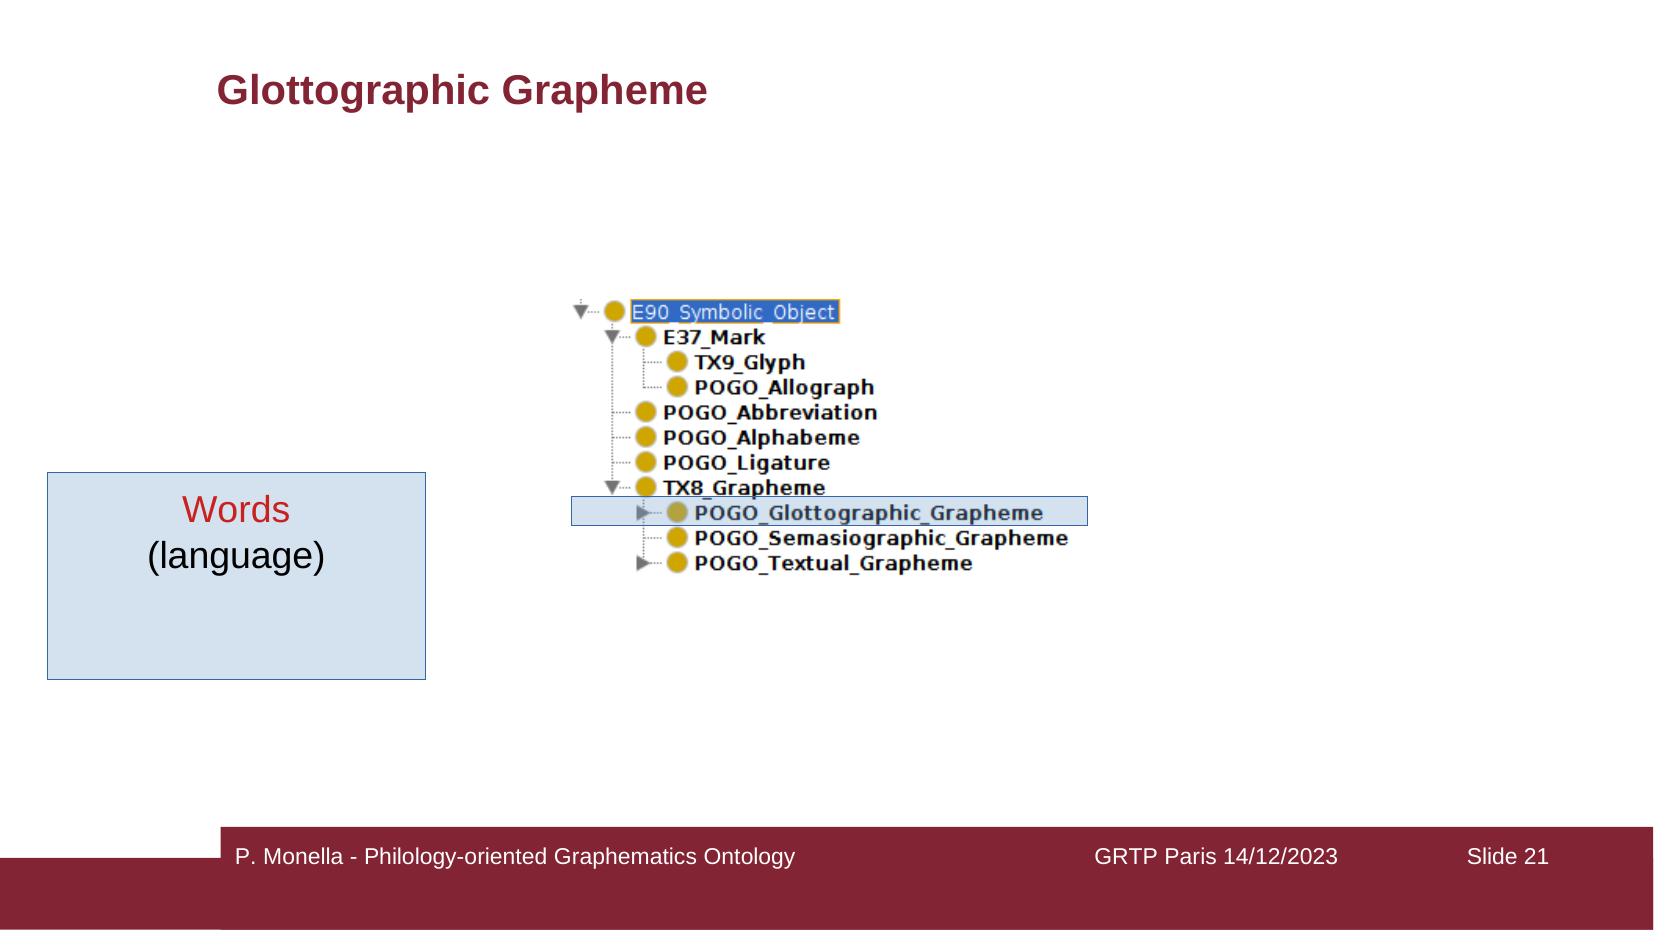

# Glottographic Grapheme
Words
(language)
P. Monella - Philology-oriented Graphematics Ontology
21